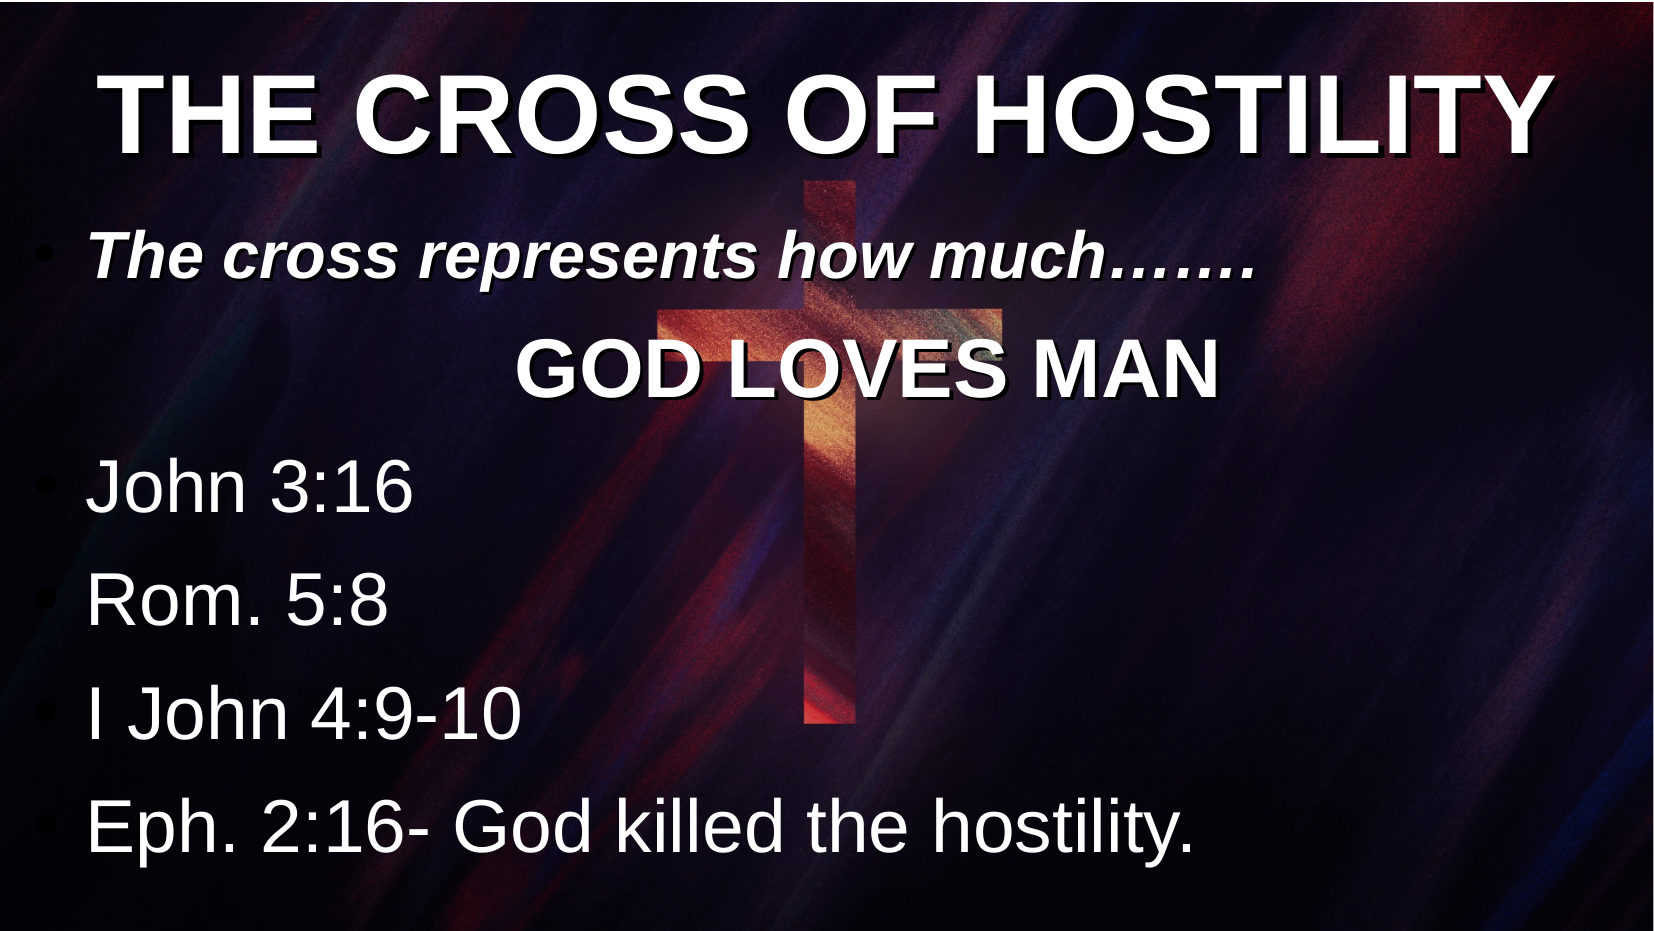

# THE CROSS OF HOSTILITY
The cross represents how much…….
GOD LOVES MAN
John 3:16
Rom. 5:8
I John 4:9-10
Eph. 2:16- God killed the hostility.